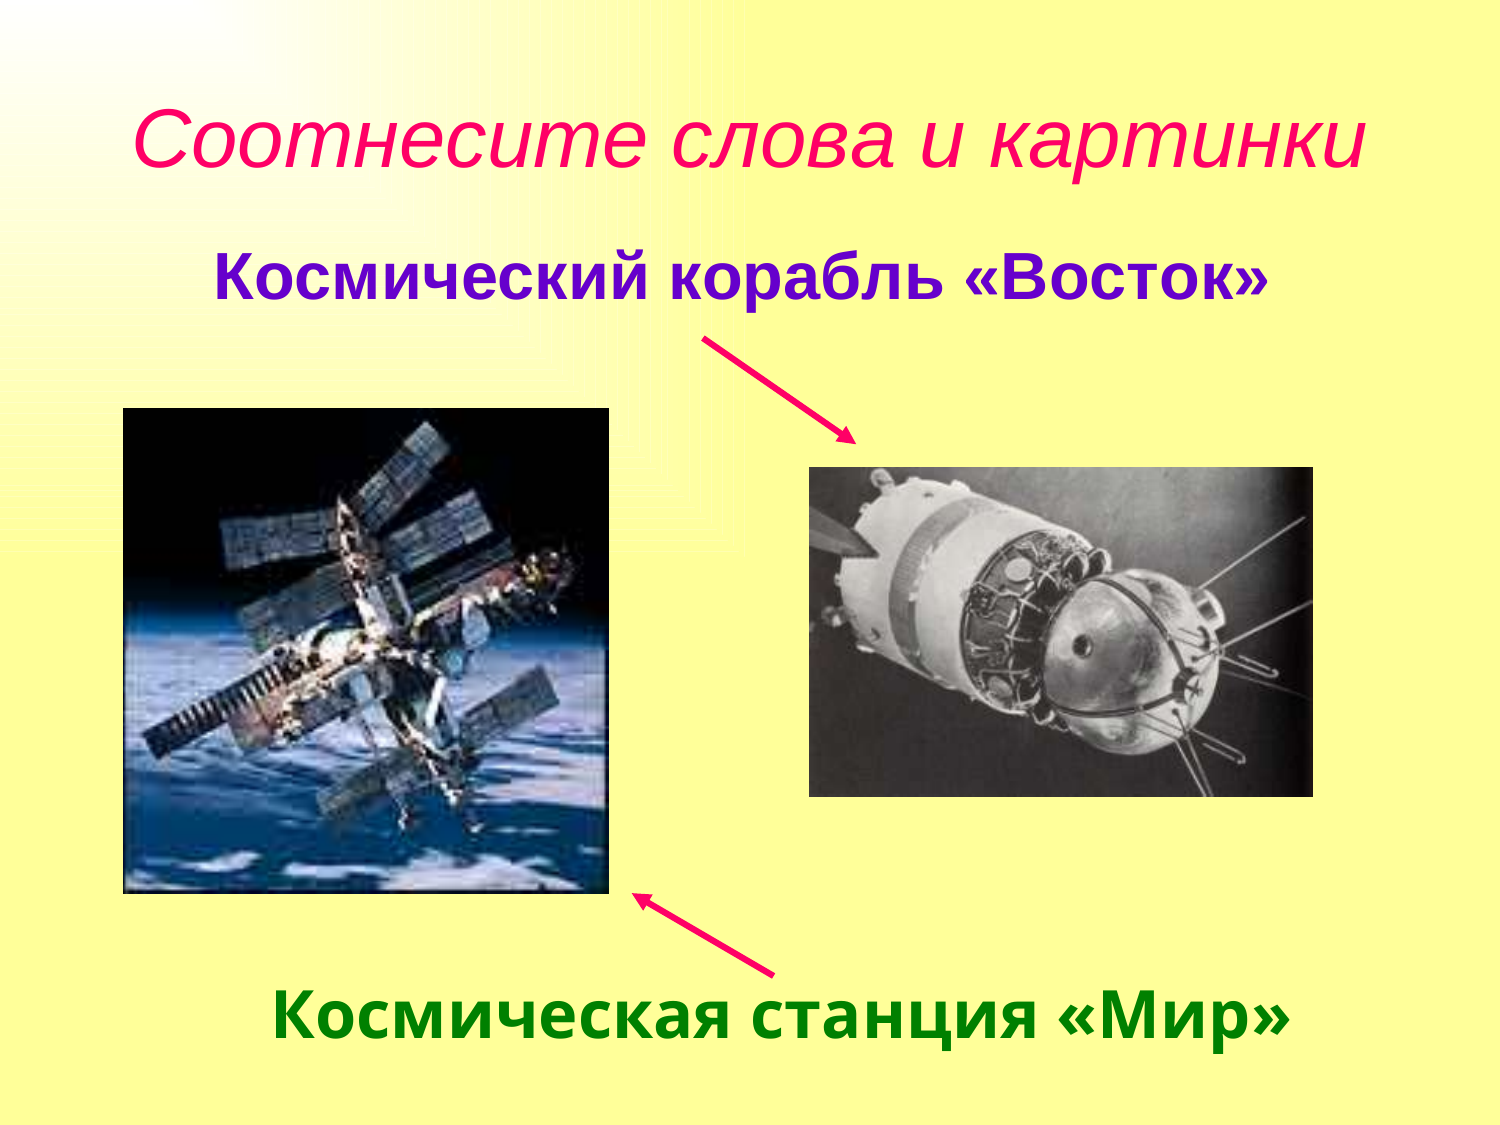

# Cоотнесите слова и картинки
Космический корабль «Восток»
Космическая станция «Мир»